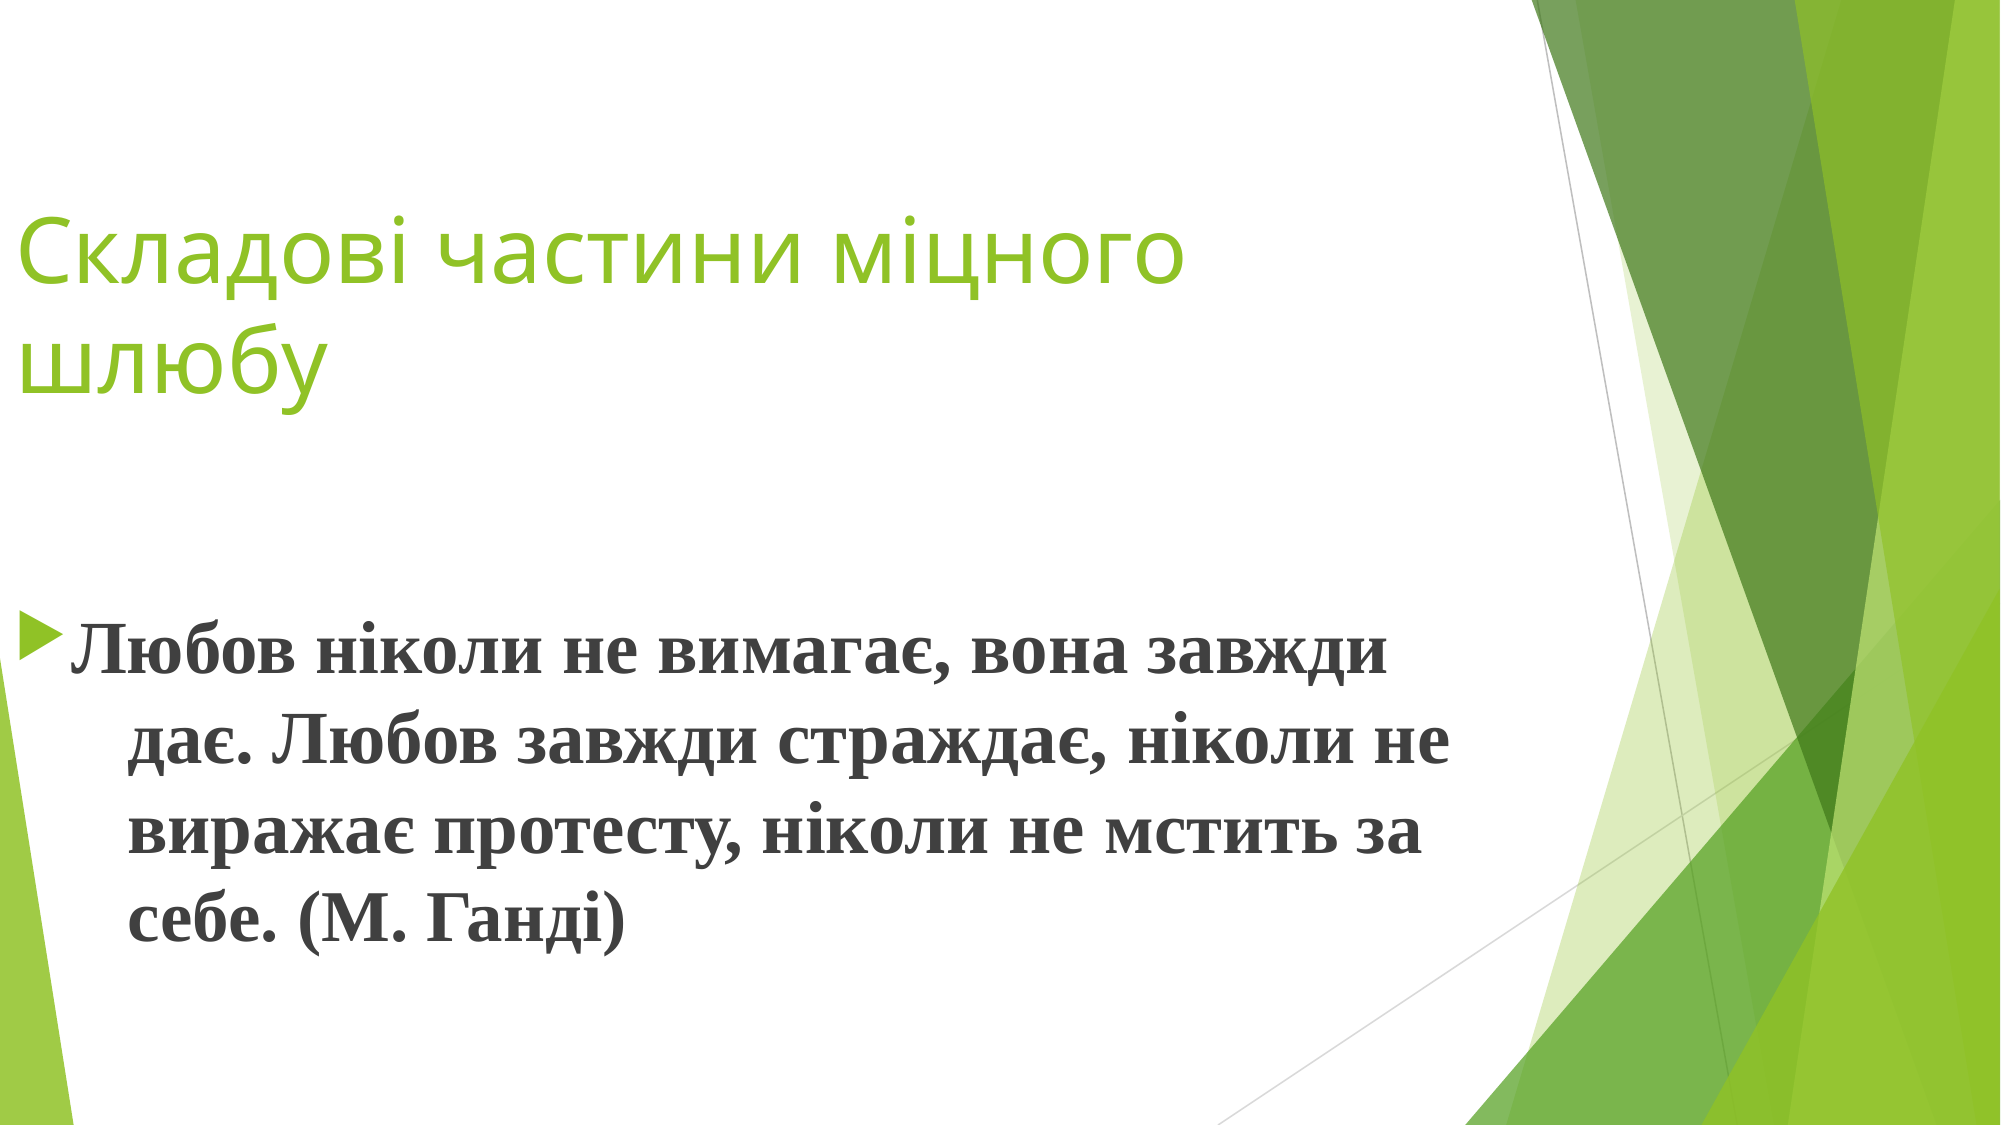

# Складові частини міцного шлюбу
Любов ніколи не вимагає, вона завжди дає. Любов завжди страждає, ніколи не виражає протесту, ніколи не мстить за себе. (М. Ганді)